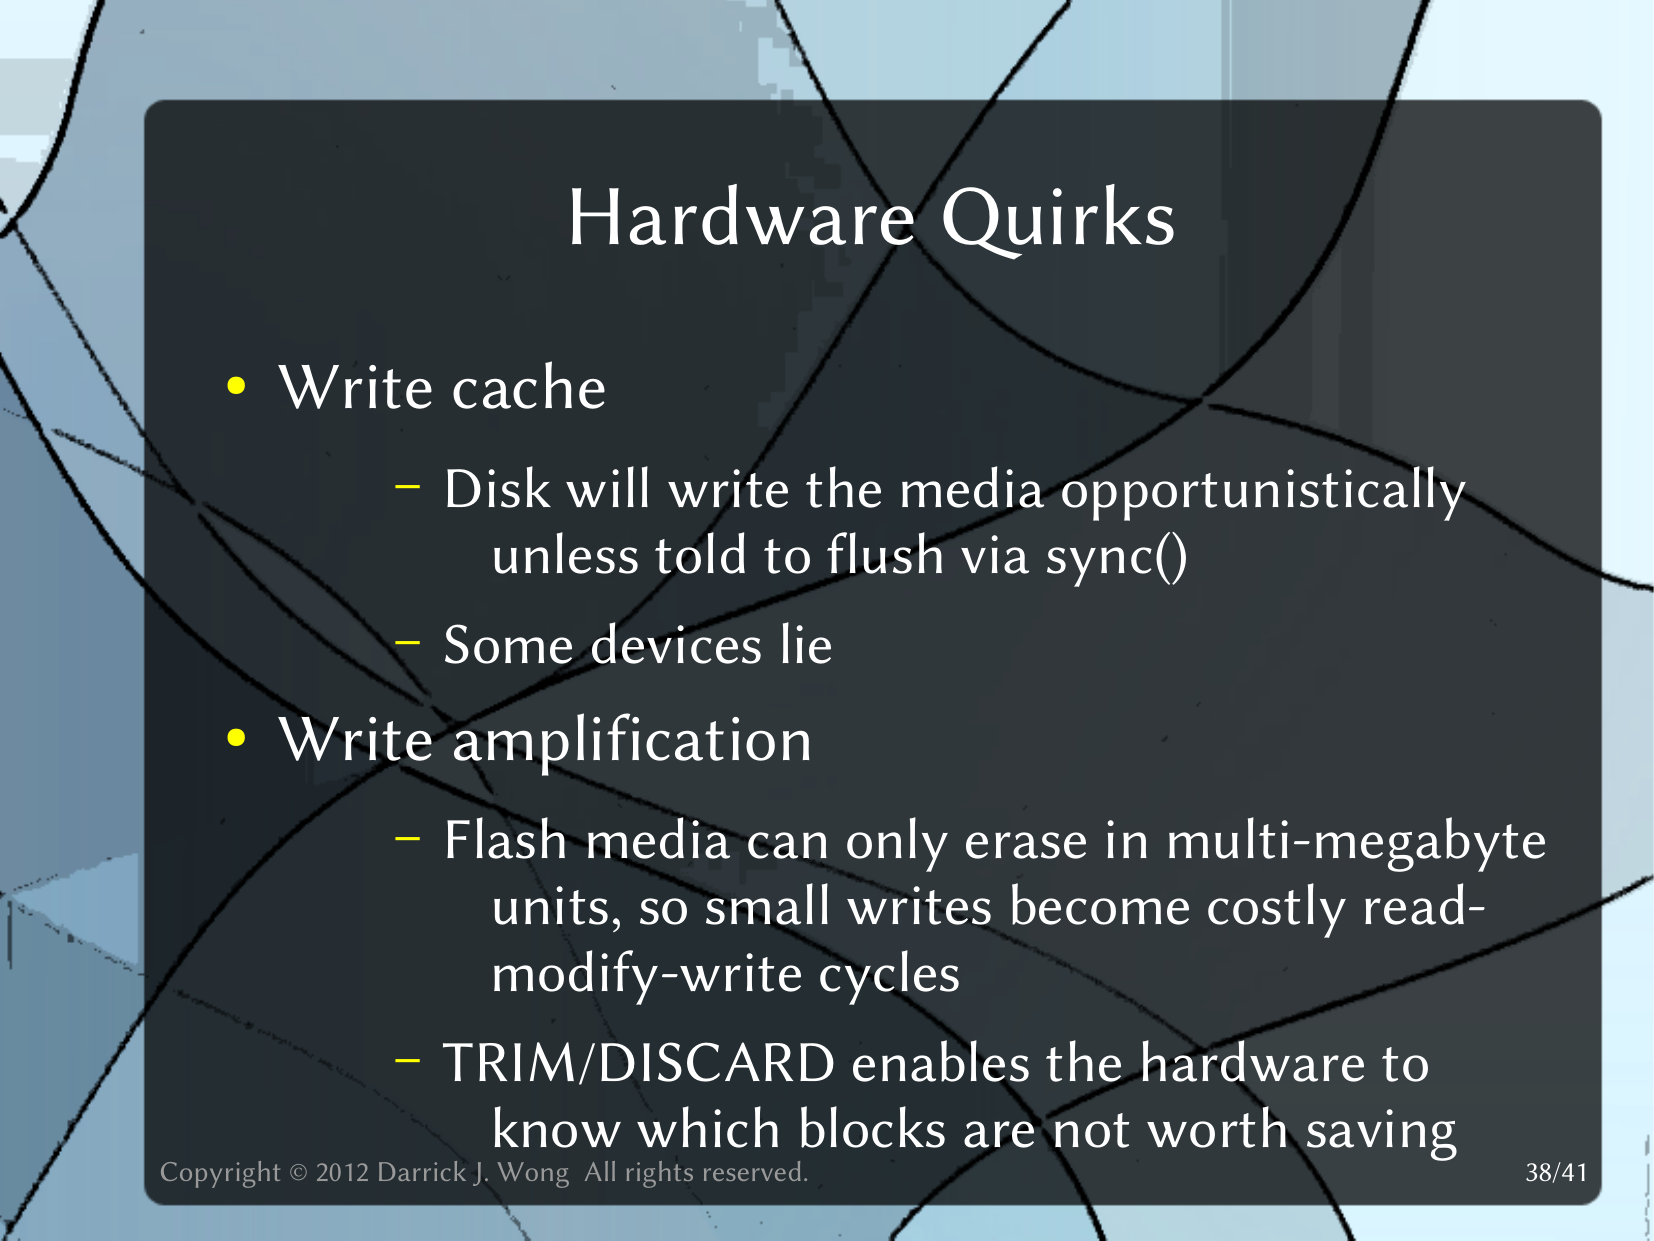

# Hardware Quirks
Write cache
Disk will write the media opportunistically unless told to flush via sync()
Some devices lie
Write amplification
Flash media can only erase in multi-megabyte units, so small writes become costly read-modify-write cycles
TRIM/DISCARD enables the hardware to know which blocks are not worth saving
38